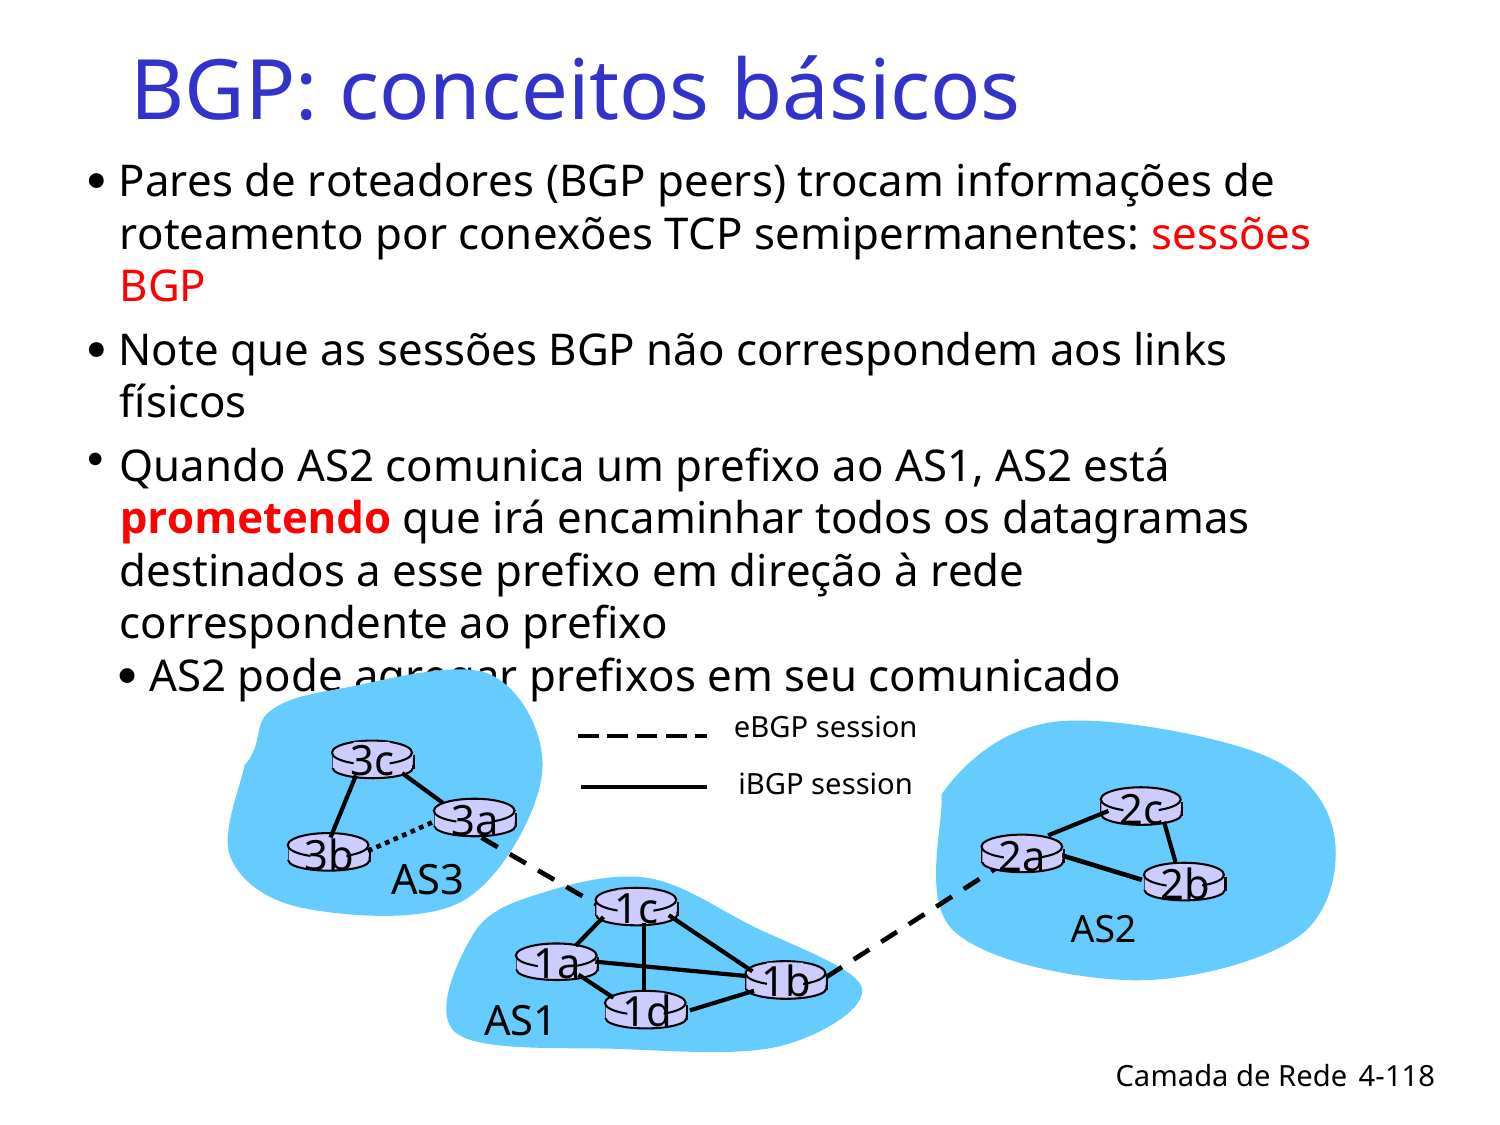

BGP: conceitos básicos
 Pares de roteadores (BGP peers) trocam informações de roteamento por conexões TCP semipermanentes: sessões BGP
 Note que as sessões BGP não correspondem aos links físicos
Quando AS2 comunica um prefixo ao AS1, AS2 está prometendo que irá encaminhar todos os datagramas destinados a esse prefixo em direção à rede correspondente ao prefixo
	 AS2 pode agregar prefixos em seu comunicado
eBGP session
3c
iBGP session
2c
3a
3b
2a
AS3
2b
1c
AS2
1a
1b
1d
AS1
Camada de Rede